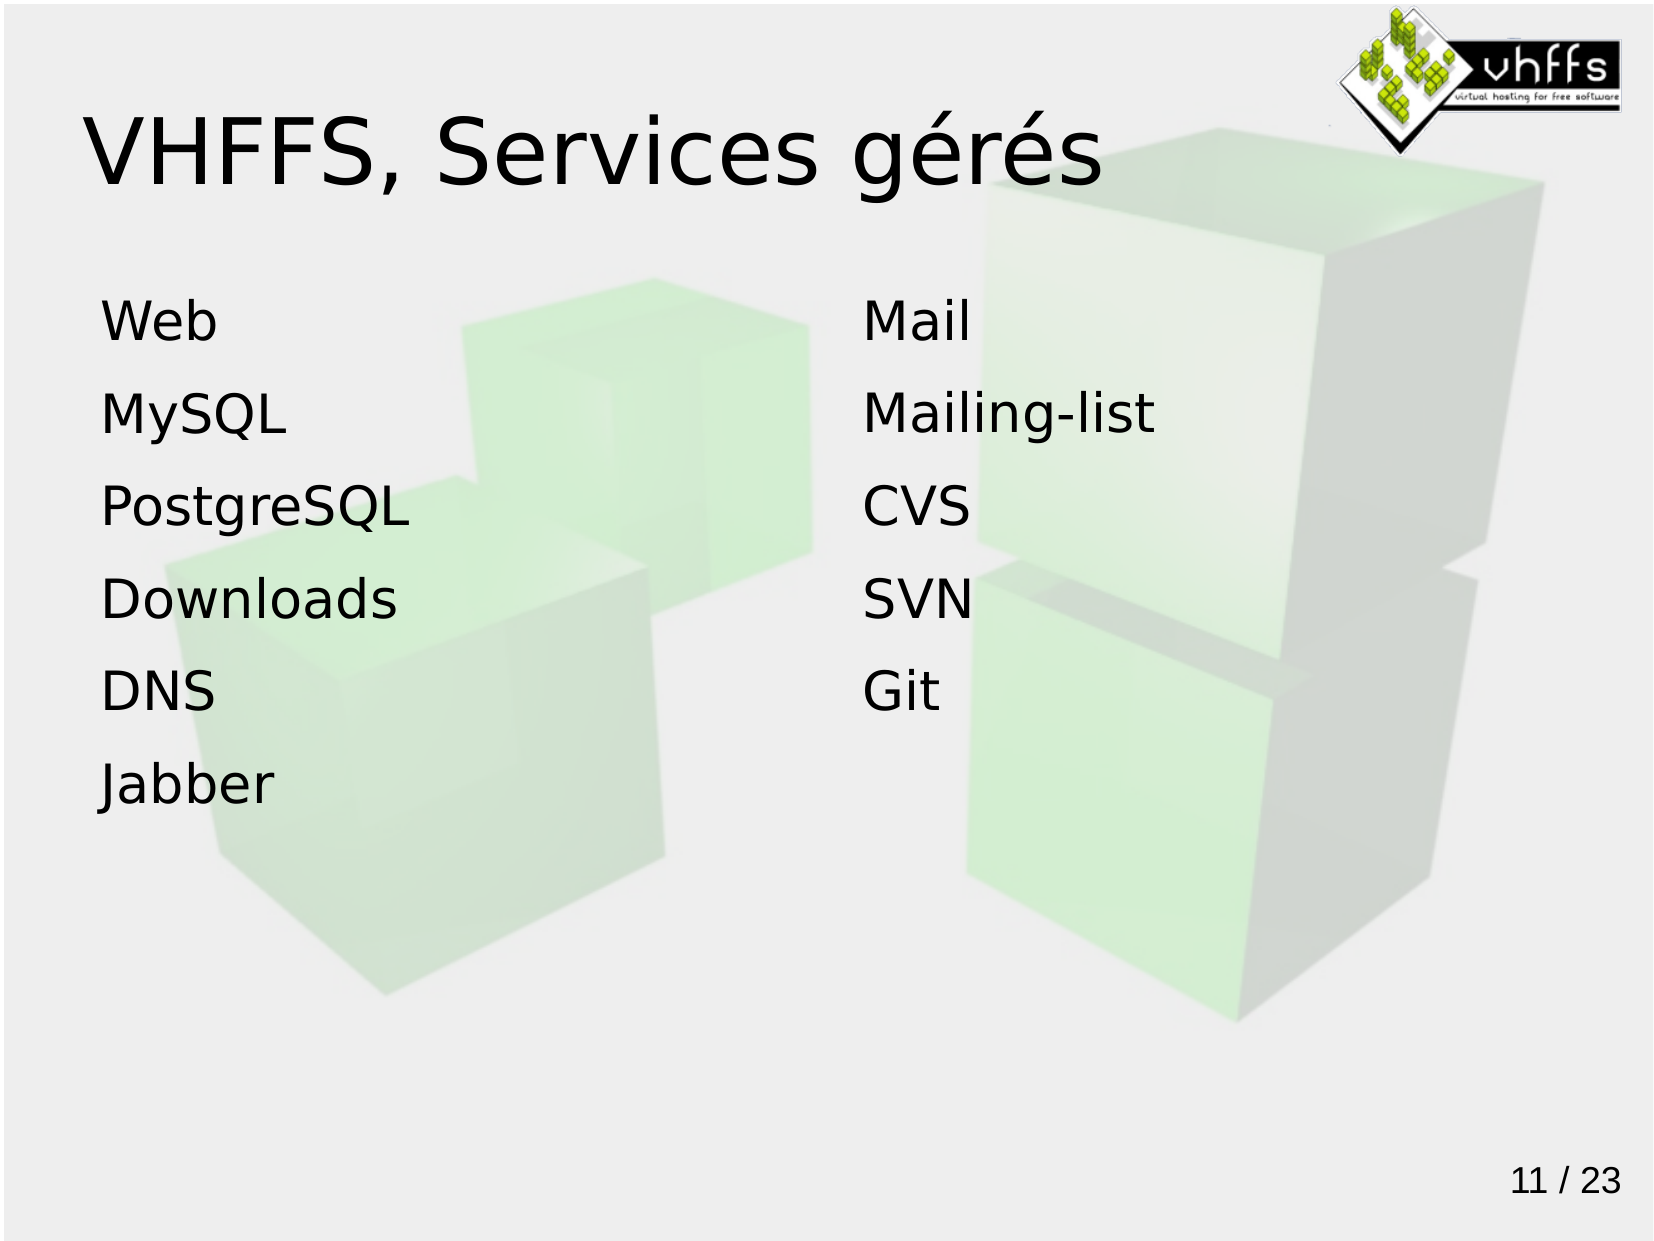

# VHFFS, Services gérés
Mail
Mailing-list
CVS
SVN
Git
Web
MySQL
PostgreSQL
Downloads
DNS
Jabber